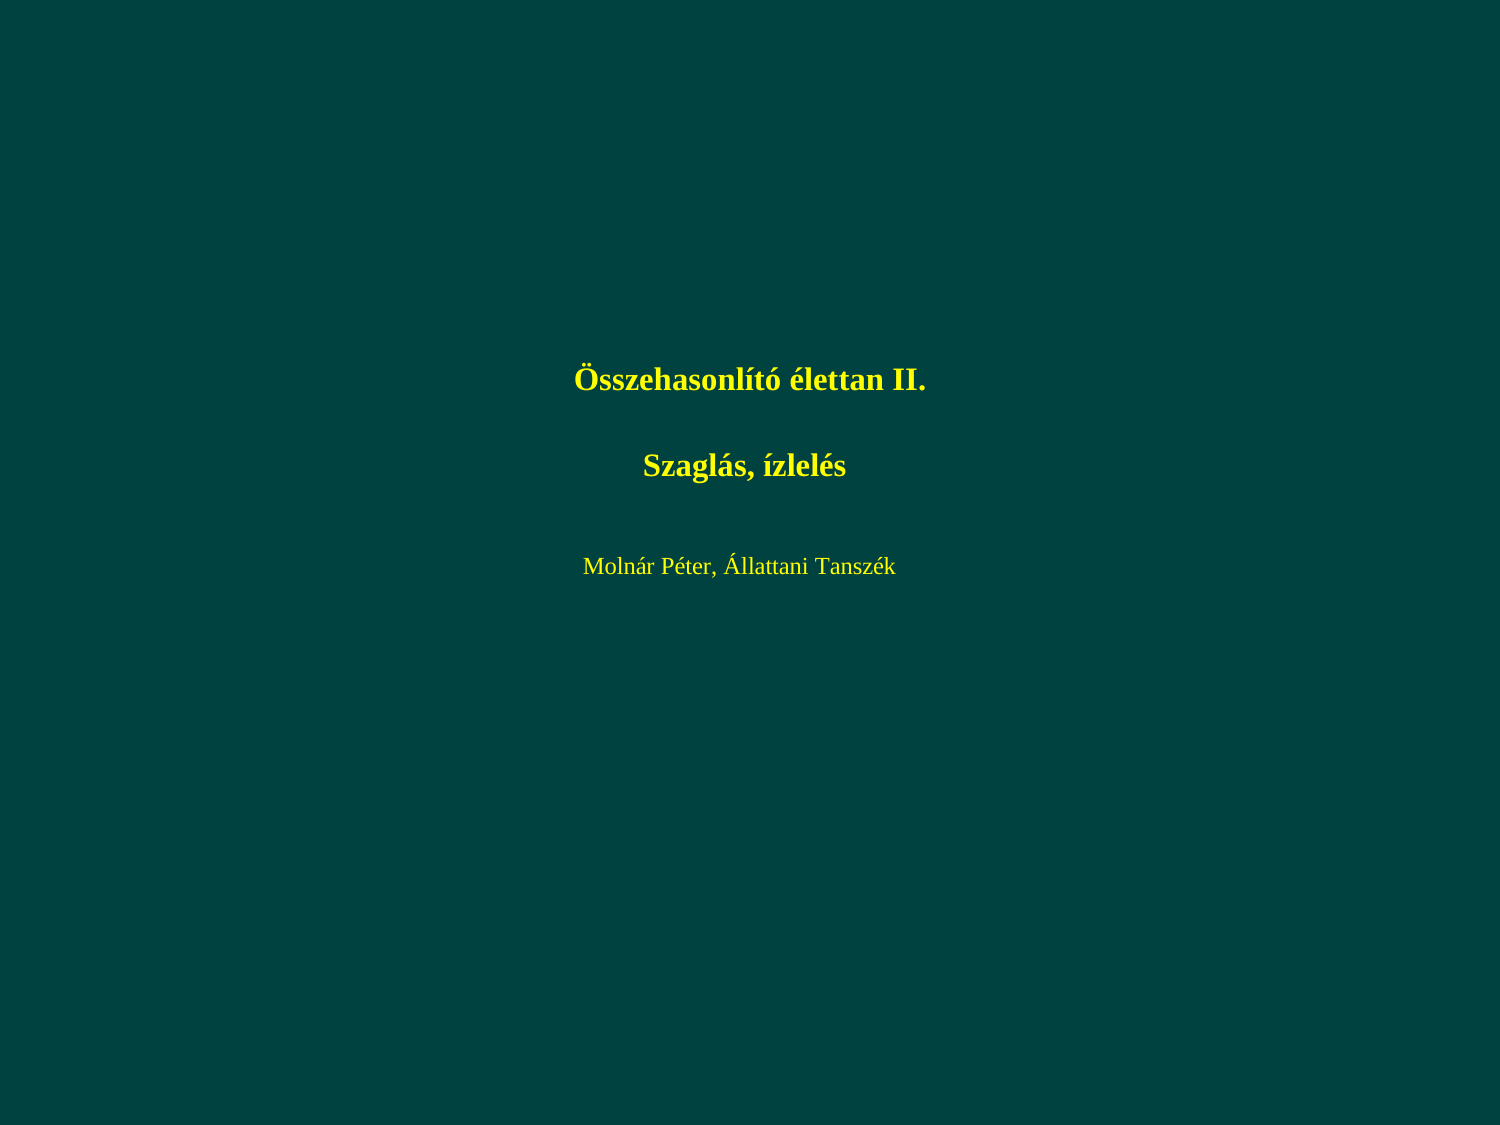

Összehasonlító élettan II.
Szaglás, ízlelés
Molnár Péter, Állattani Tanszék